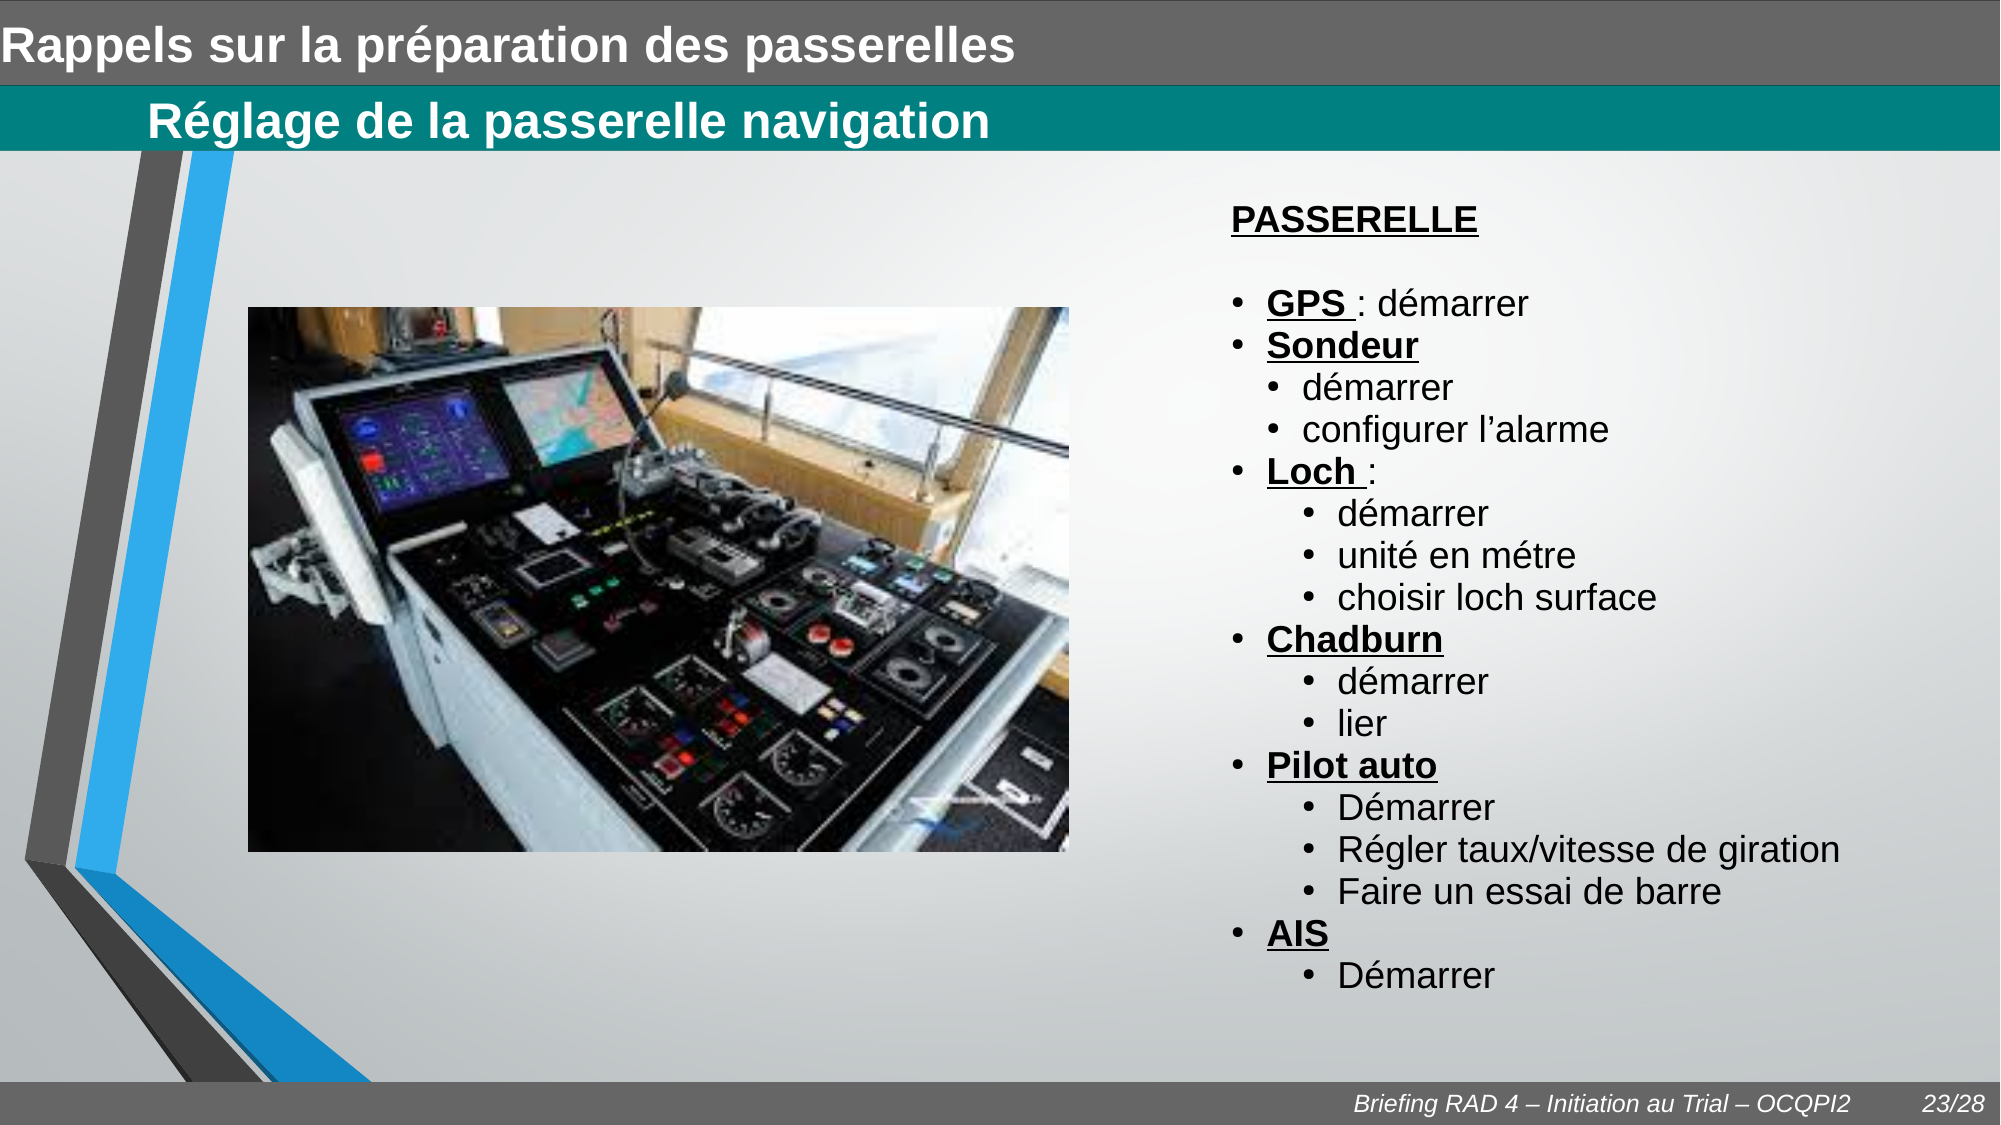

# Rappels sur la préparation des passerelles
		Réglage de la passerelle navigation
PASSERELLE
GPS : démarrer
Sondeur
démarrer
configurer l’alarme
Loch :
démarrer
unité en métre
choisir loch surface
Chadburn
démarrer
lier
Pilot auto
Démarrer
Régler taux/vitesse de giration
Faire un essai de barre
AIS
Démarrer
Briefing RAD 4 – Initiation au Trial – OCQPI2 /28